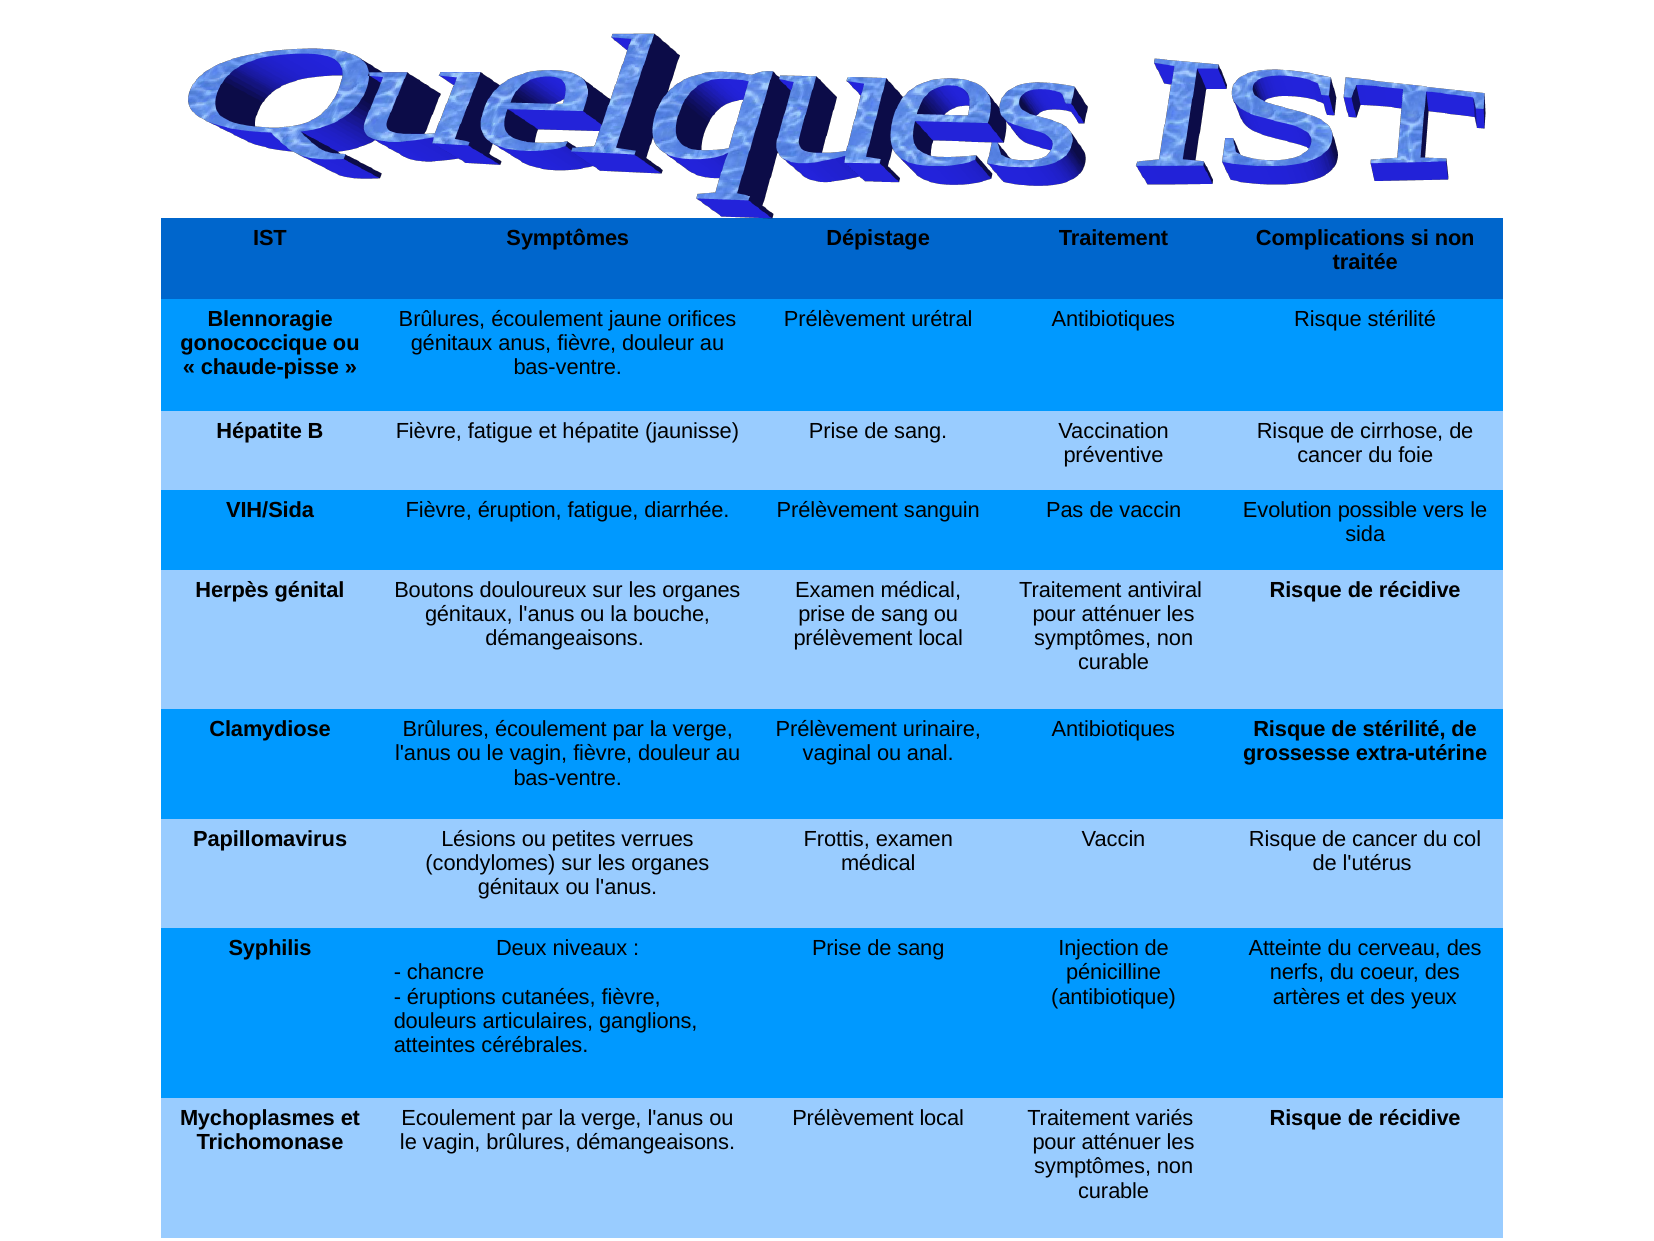

Quelques IST
| IST | Symptômes | Dépistage | Traitement | Complications si non traitée |
| --- | --- | --- | --- | --- |
| Blennoragie gonococcique ou « chaude-pisse » | Brûlures, écoulement jaune orifices génitaux anus, fièvre, douleur au bas-ventre. | Prélèvement urétral | Antibiotiques | Risque stérilité |
| Hépatite B | Fièvre, fatigue et hépatite (jaunisse) | Prise de sang. | Vaccination préventive | Risque de cirrhose, de cancer du foie |
| VIH/Sida | Fièvre, éruption, fatigue, diarrhée. | Prélèvement sanguin | Pas de vaccin | Evolution possible vers le sida |
| Herpès génital | Boutons douloureux sur les organes génitaux, l'anus ou la bouche, démangeaisons. | Examen médical, prise de sang ou prélèvement local | Traitement antiviral pour atténuer les symptômes, non curable | Risque de récidive |
| Clamydiose | Brûlures, écoulement par la verge, l'anus ou le vagin, fièvre, douleur au bas-ventre. | Prélèvement urinaire, vaginal ou anal. | Antibiotiques | Risque de stérilité, de grossesse extra-utérine |
| Papillomavirus | Lésions ou petites verrues (condylomes) sur les organes génitaux ou l'anus. | Frottis, examen médical | Vaccin | Risque de cancer du col de l'utérus |
| Syphilis | Deux niveaux : - chancre - éruptions cutanées, fièvre, douleurs articulaires, ganglions, atteintes cérébrales. | Prise de sang | Injection de pénicilline (antibiotique) | Atteinte du cerveau, des nerfs, du coeur, des artères et des yeux |
| Mychoplasmes et Trichomonase | Ecoulement par la verge, l'anus ou le vagin, brûlures, démangeaisons. | Prélèvement local | Traitement variés pour atténuer les symptômes, non curable | Risque de récidive |